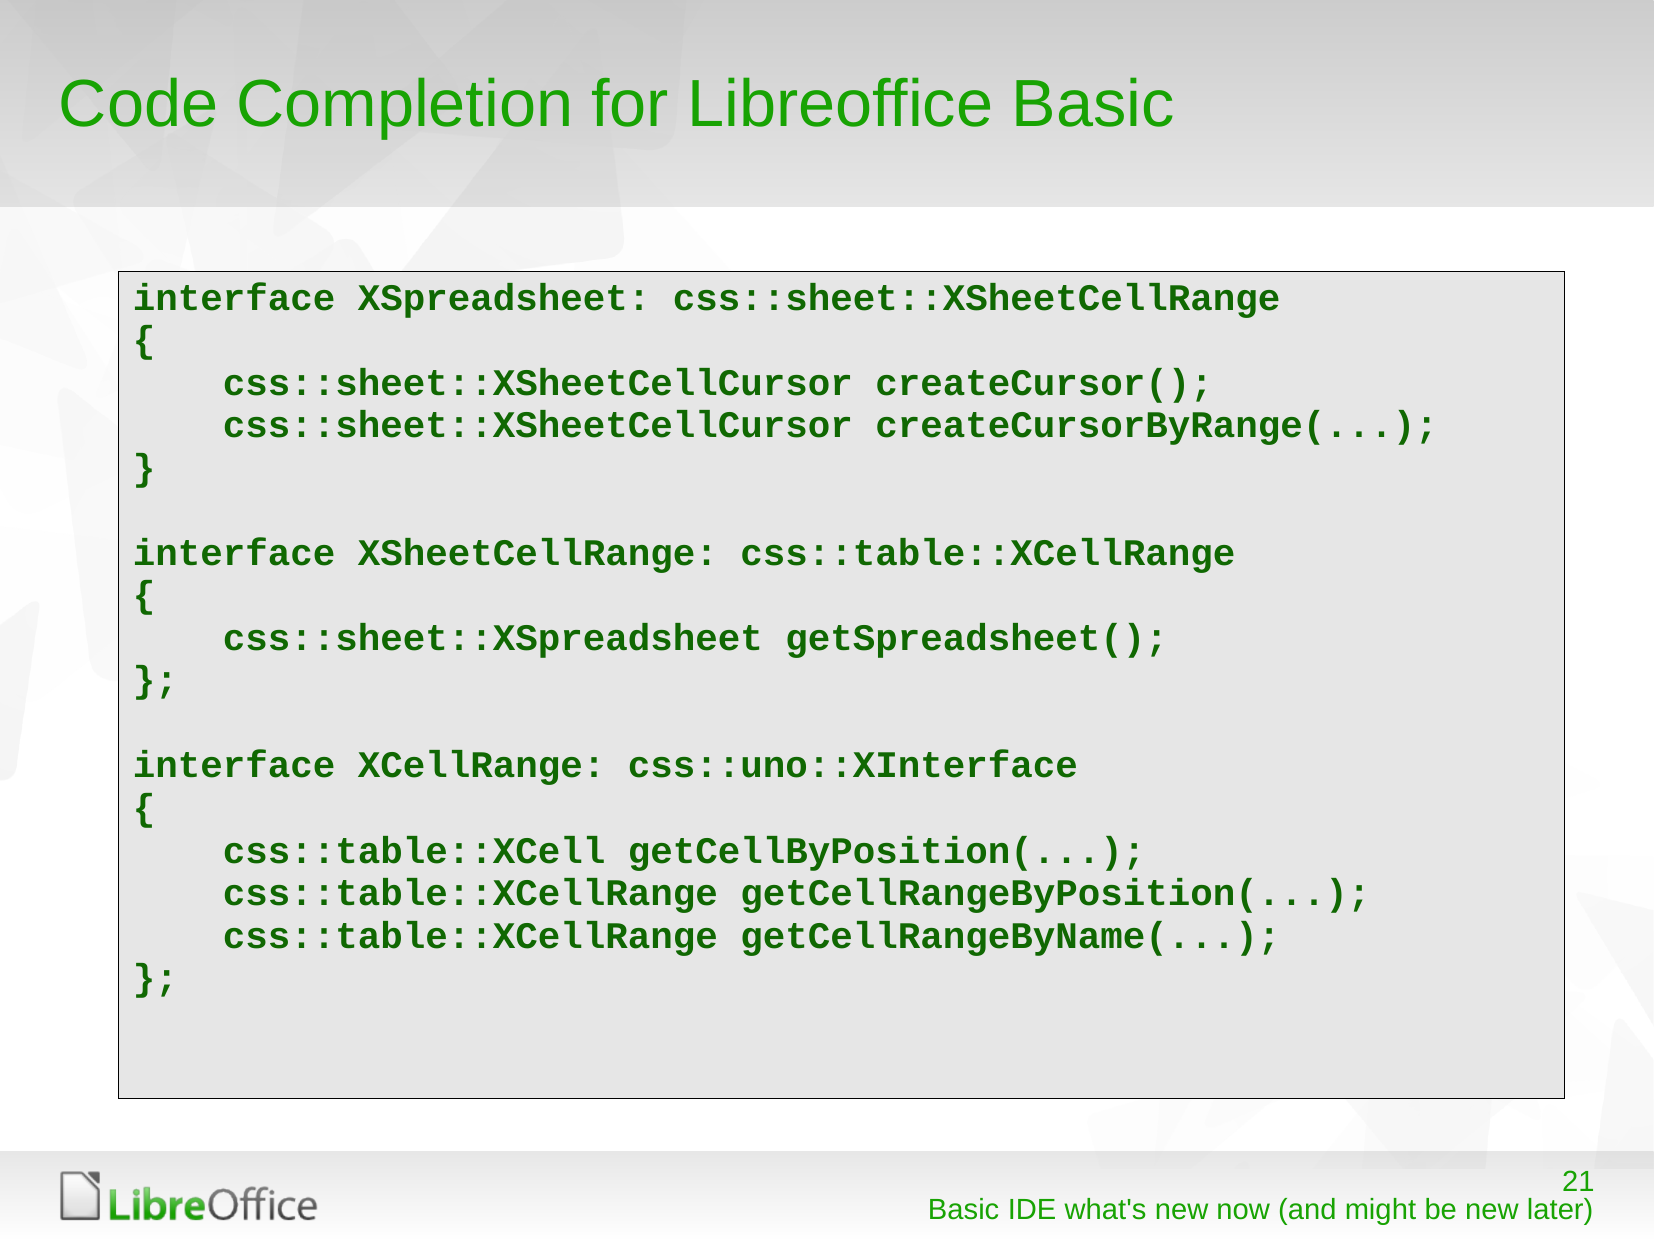

# Code Completion for Libreoffice Basic
interface XSpreadsheet: css::sheet::XSheetCellRange
{
 css::sheet::XSheetCellCursor createCursor();
 css::sheet::XSheetCellCursor createCursorByRange(...);
}
interface XSheetCellRange: css::table::XCellRange
{
 css::sheet::XSpreadsheet getSpreadsheet();
};
interface XCellRange: css::uno::XInterface
{
 css::table::XCell getCellByPosition(...);
 css::table::XCellRange getCellRangeByPosition(...);
 css::table::XCellRange getCellRangeByName(...);
};
21
Basic IDE what's new now (and might be new later)